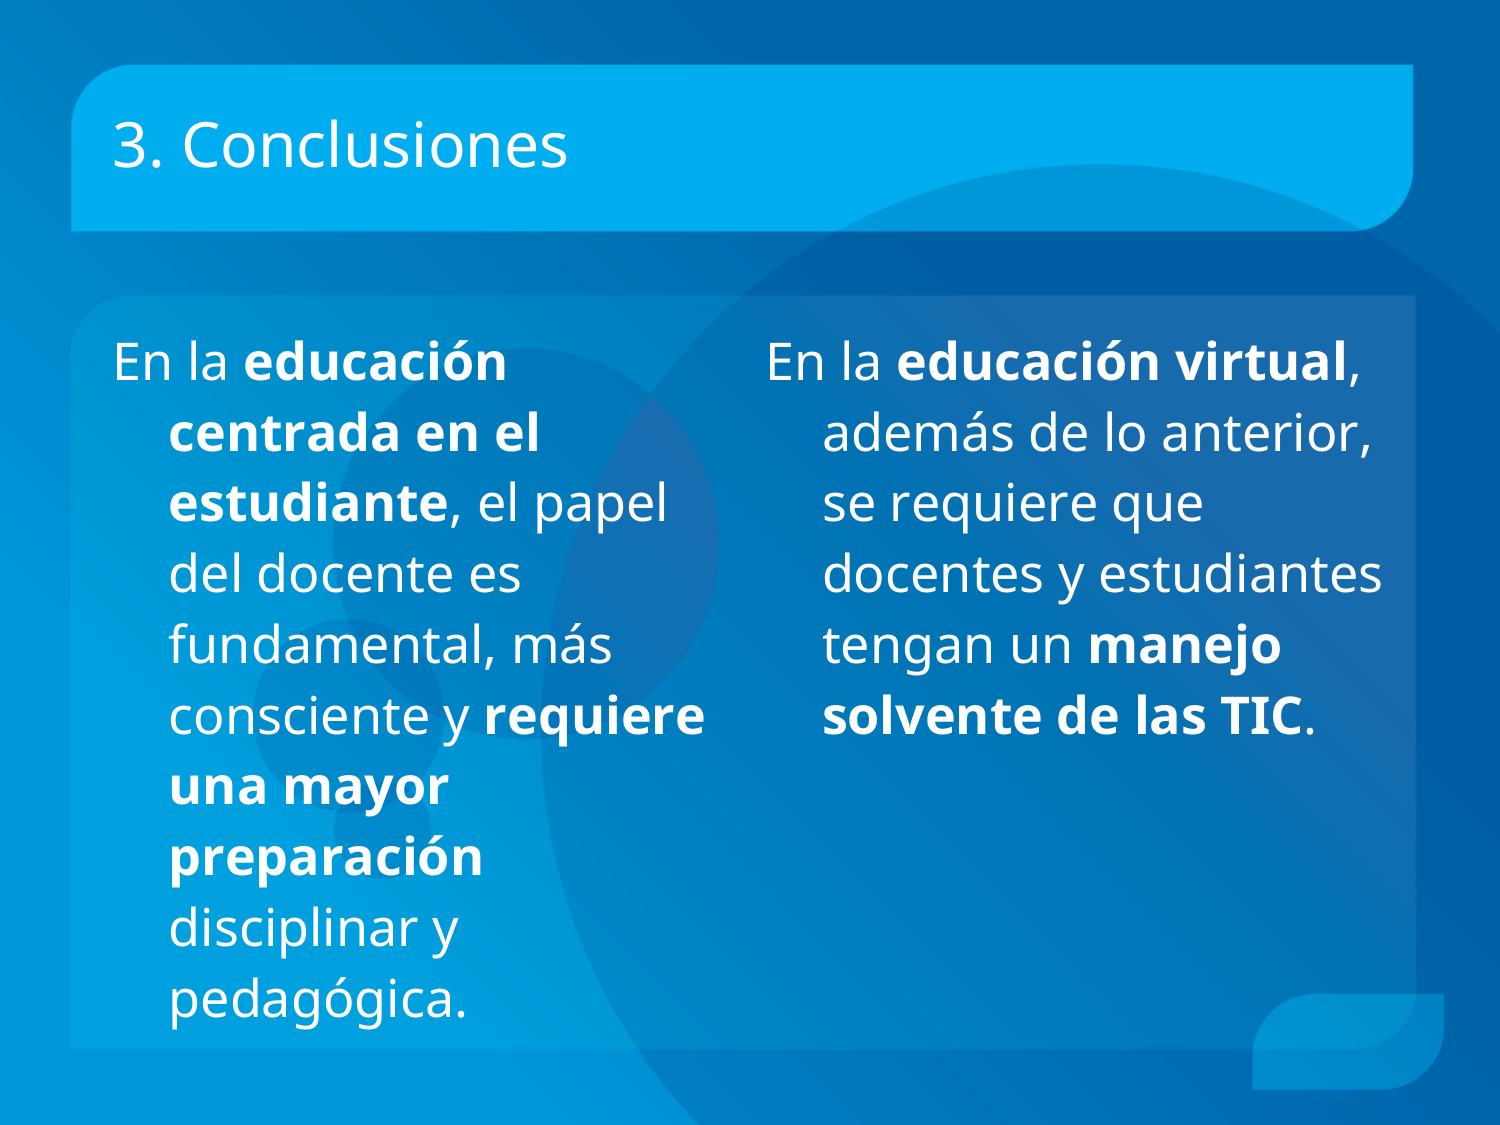

# 3. Conclusiones
En la educación centrada en el estudiante, el papel del docente es fundamental, más consciente y requiere una mayor preparación disciplinar y pedagógica.
En la educación virtual, además de lo anterior, se requiere que docentes y estudiantes tengan un manejo solvente de las TIC.